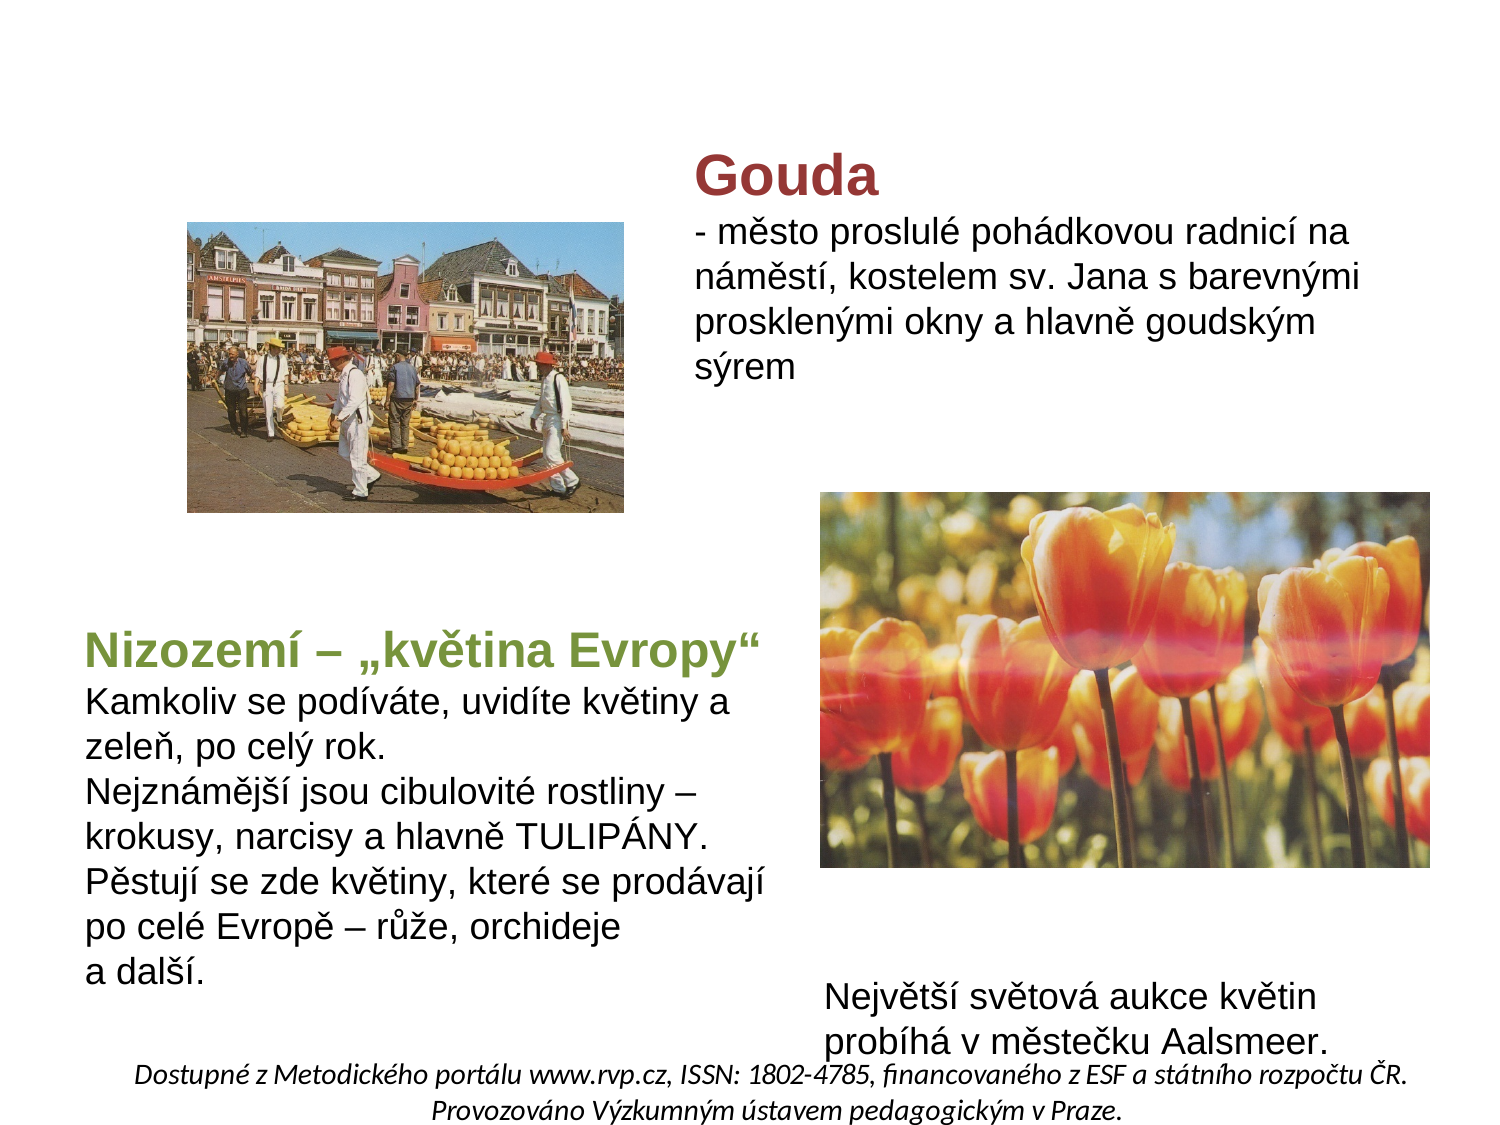

Gouda
- město proslulé pohádkovou radnicí na náměstí, kostelem sv. Jana s barevnými prosklenými okny a hlavně goudským sýrem
Nizozemí – „květina Evropy“
Kamkoliv se podíváte, uvidíte květiny a zeleň, po celý rok.
Nejznámější jsou cibulovité rostliny – krokusy, narcisy a hlavně TULIPÁNY.
Pěstují se zde květiny, které se prodávají po celé Evropě – růže, orchideje
a další.
Největší světová aukce květin probíhá v městečku Aalsmeer.